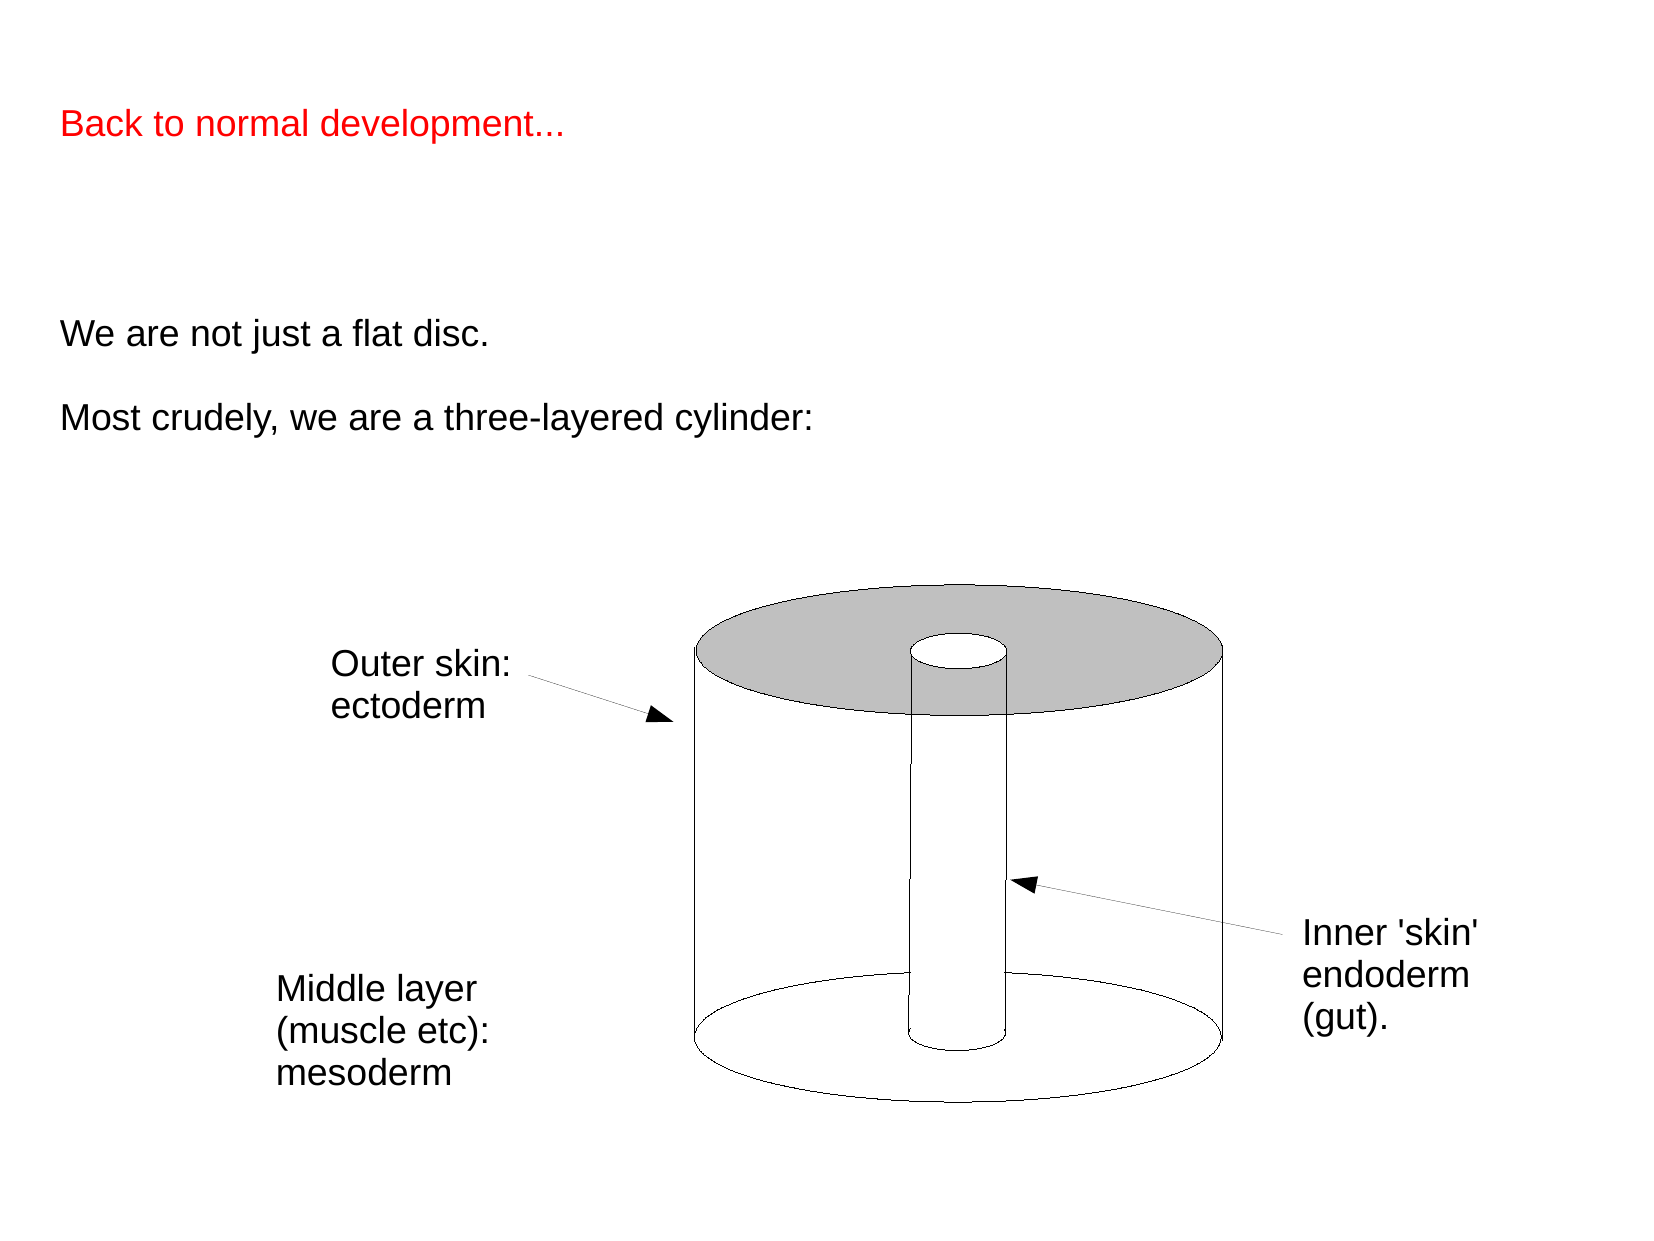

Back to normal development...
We are not just a flat disc.
Most crudely, we are a three-layered cylinder:
Outer skin: ectoderm
Inner 'skin' endoderm
(gut).
Middle layer (muscle etc): mesoderm